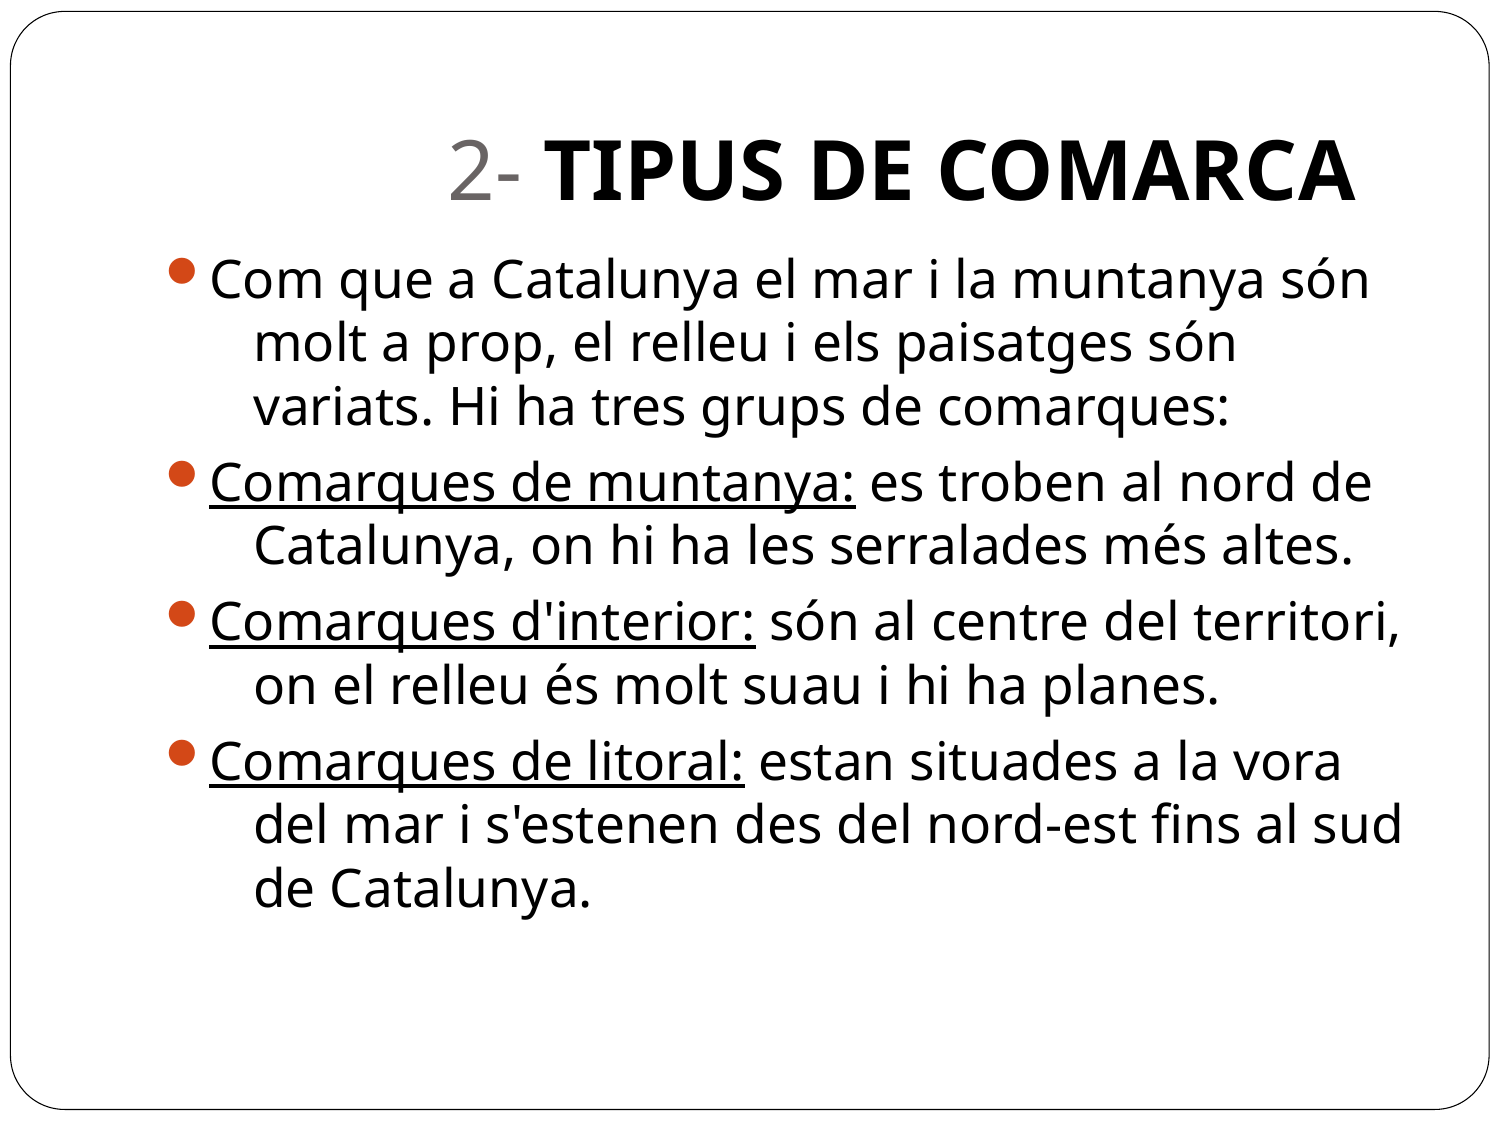

# 2- TIPUS DE COMARCA
Com que a Catalunya el mar i la muntanya són molt a prop, el relleu i els paisatges són variats. Hi ha tres grups de comarques:
Comarques de muntanya: es troben al nord de Catalunya, on hi ha les serralades més altes.
Comarques d'interior: són al centre del territori, on el relleu és molt suau i hi ha planes.
Comarques de litoral: estan situades a la vora del mar i s'estenen des del nord-est fins al sud de Catalunya.